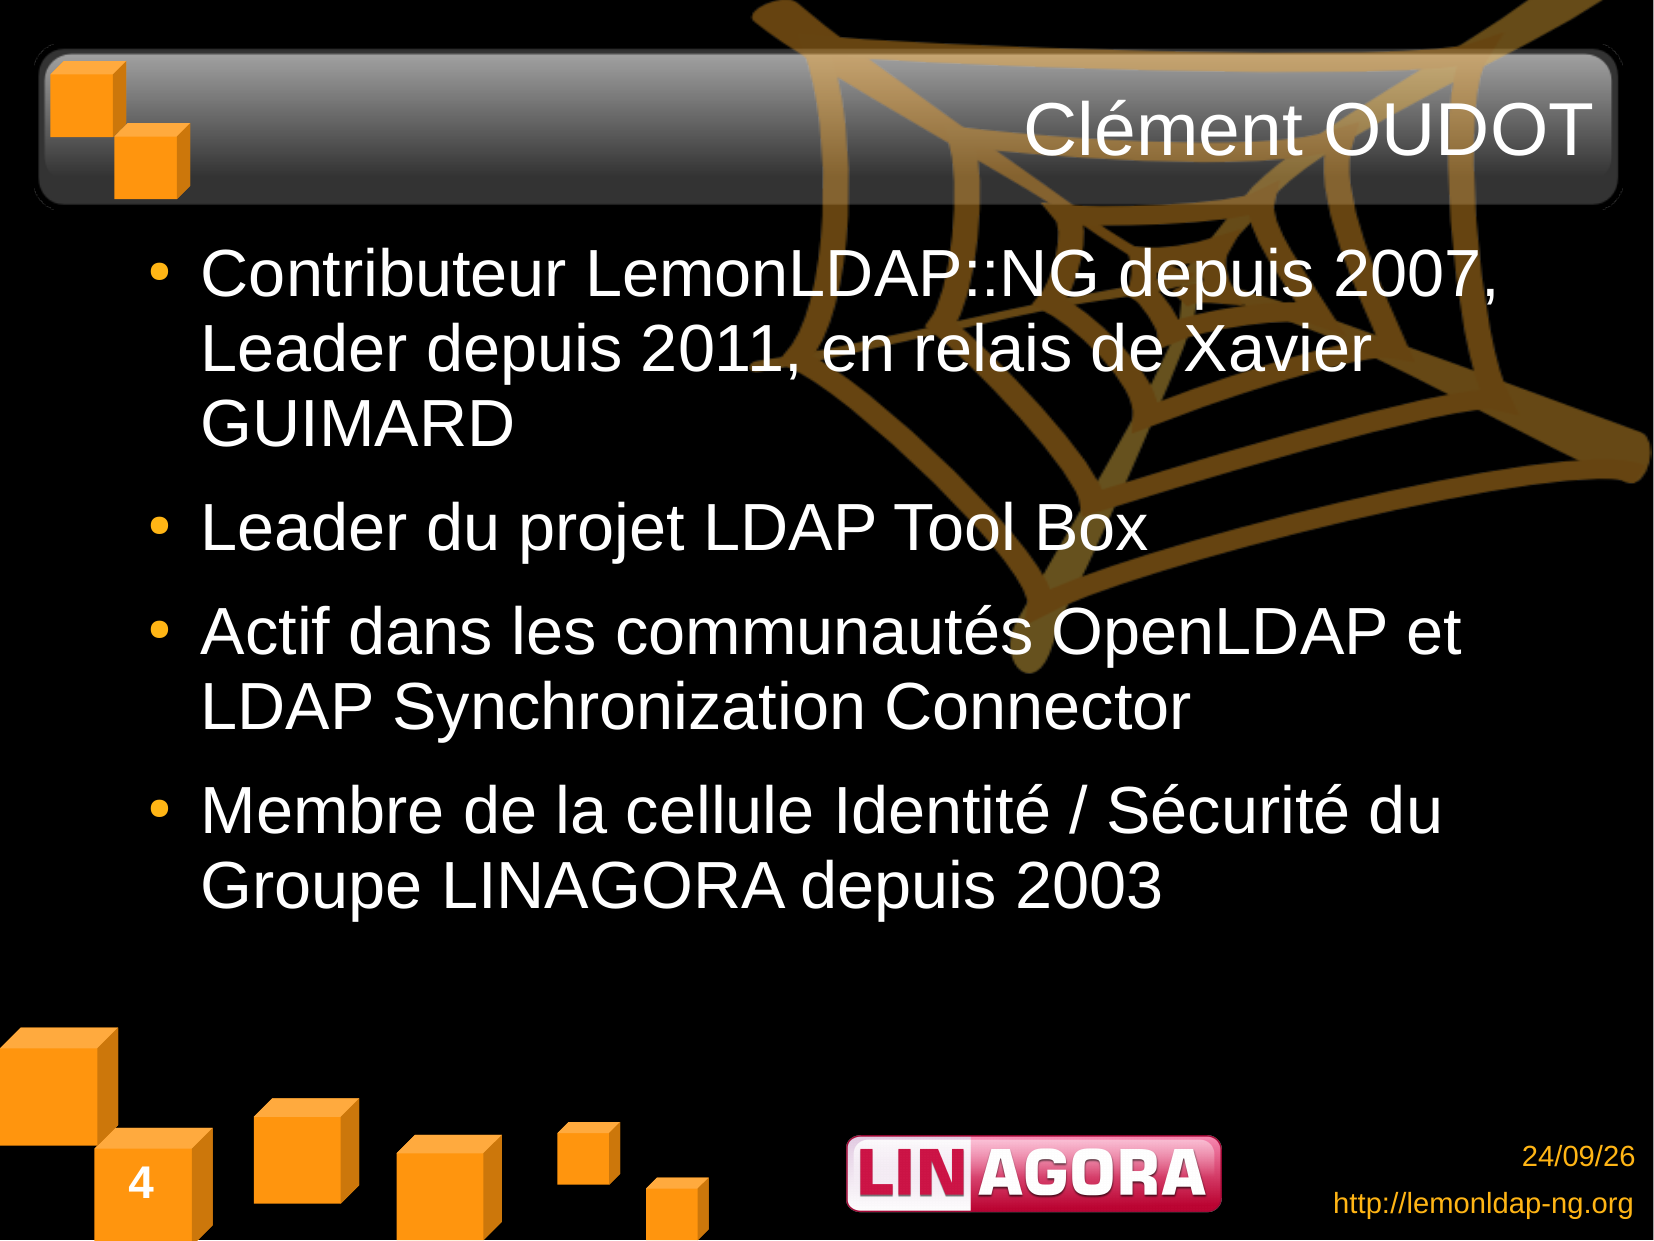

# Clément OUDOT
Contributeur LemonLDAP::NG depuis 2007, Leader depuis 2011, en relais de Xavier GUIMARD
Leader du projet LDAP Tool Box
Actif dans les communautés OpenLDAP et LDAP Synchronization Connector
Membre de la cellule Identité / Sécurité du Groupe LINAGORA depuis 2003
4
http://lemonldap-ng.org